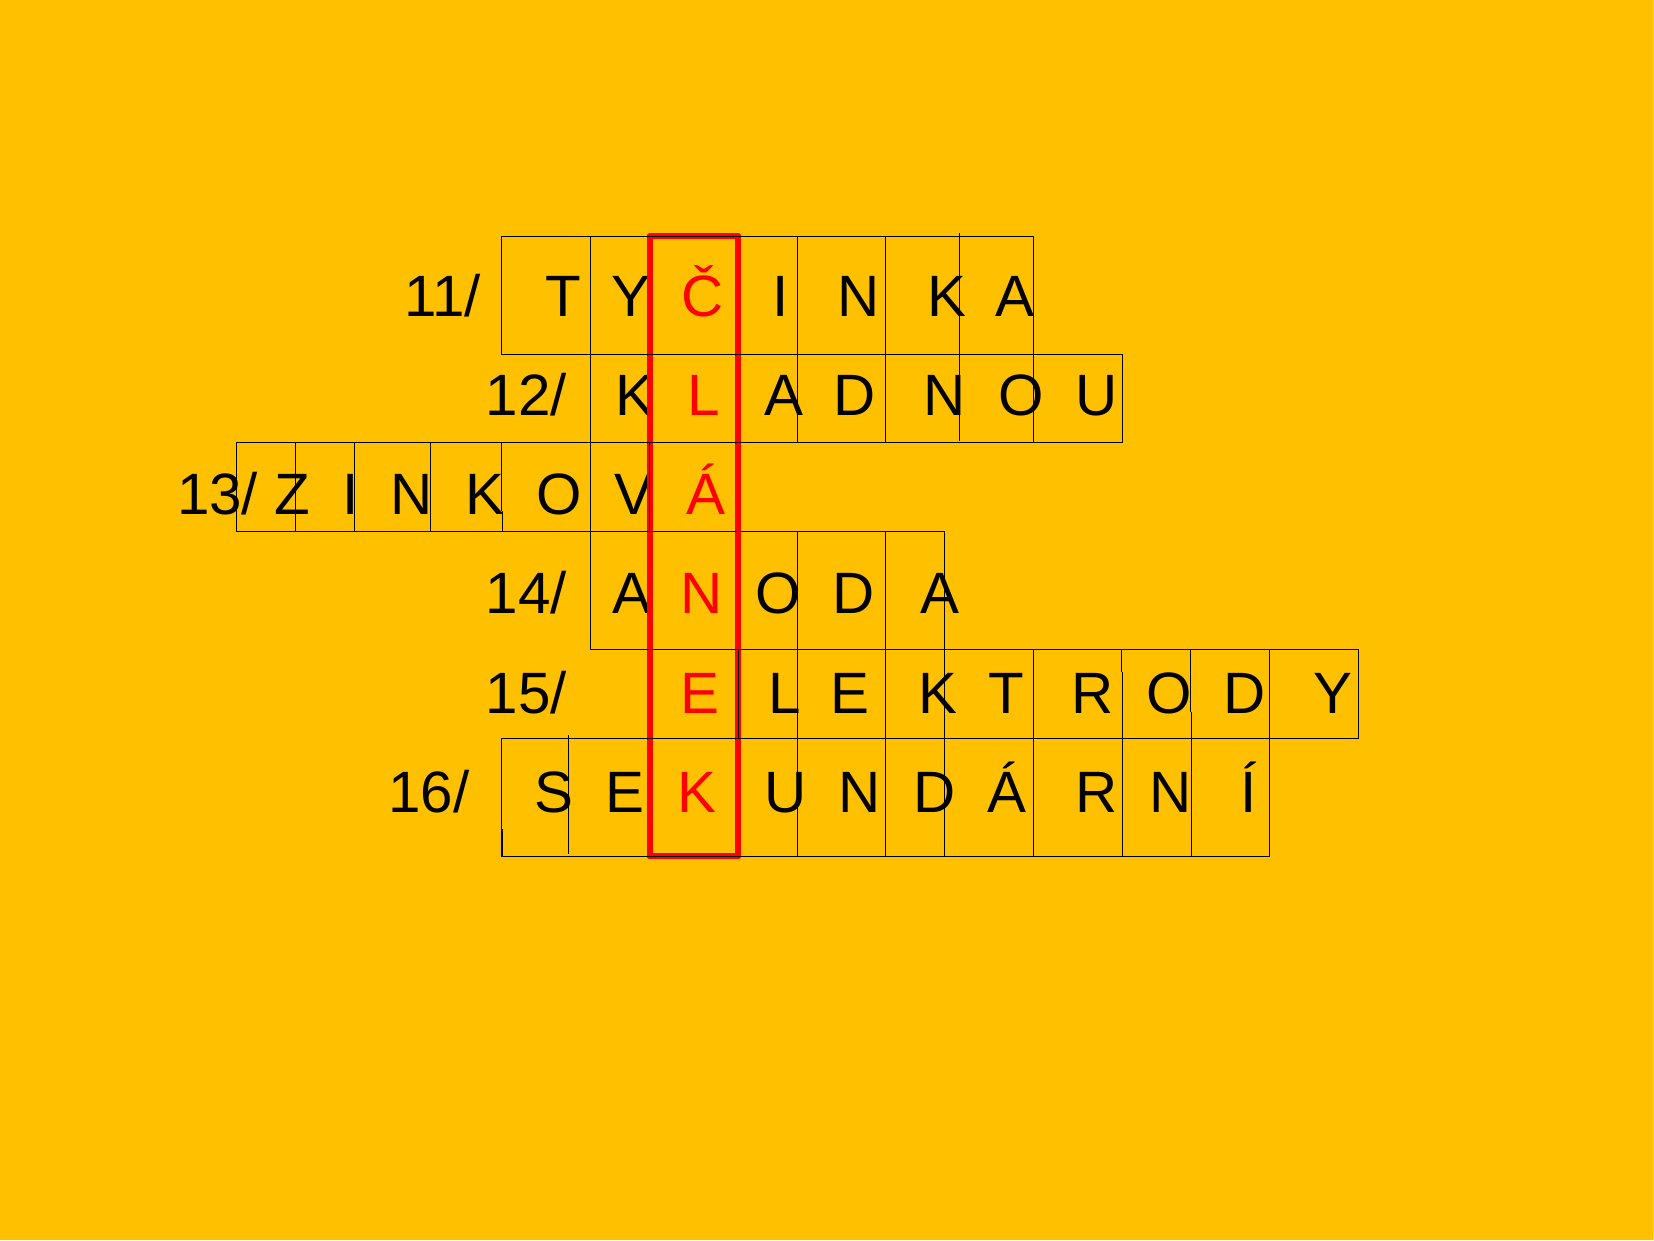

# 11/ T Y Č I N K A
 12/ K L A D N O U
13/ Z I N K O V Á
 14/ A N O D A
 15/ E L E K T R O D Y
 16/ S E K U N D Á R N Í